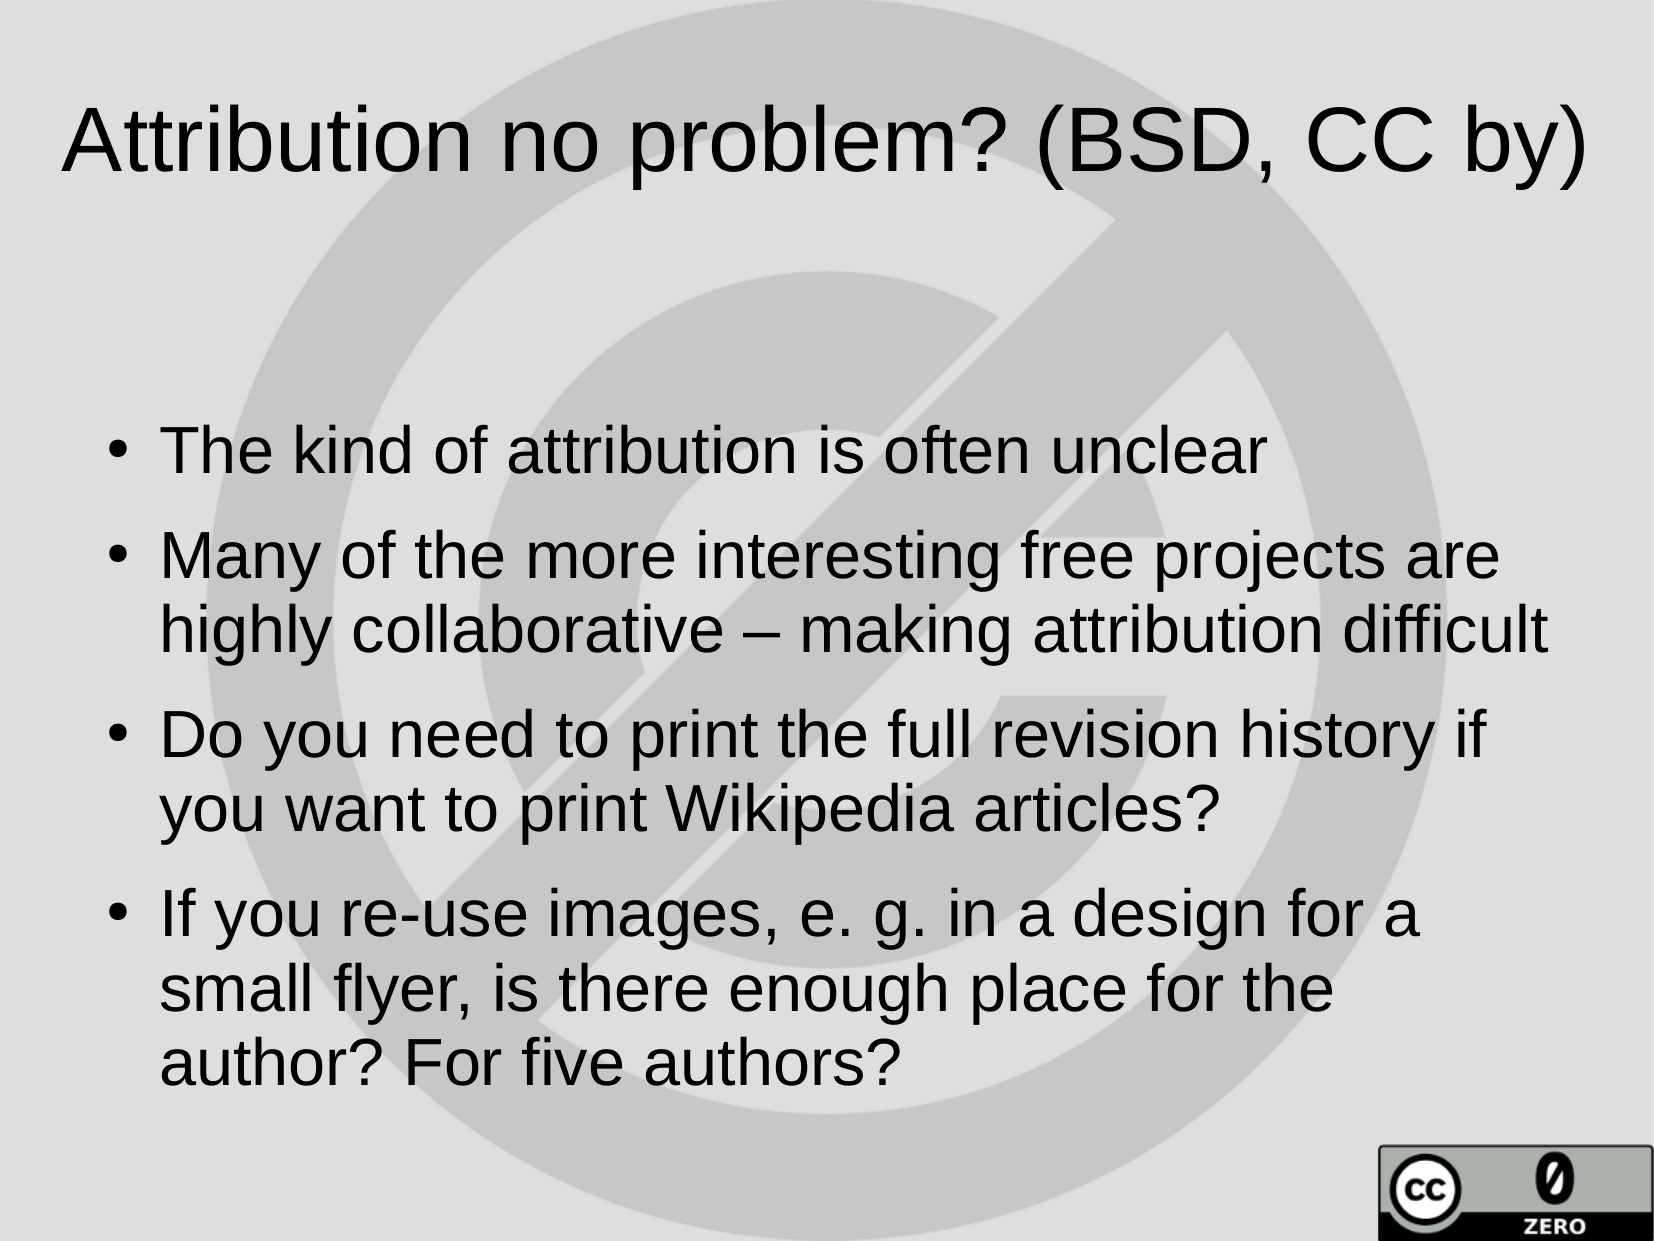

# Attribution no problem? (BSD, CC by)
The kind of attribution is often unclear
Many of the more interesting free projects are highly collaborative – making attribution difficult
Do you need to print the full revision history if you want to print Wikipedia articles?
If you re-use images, e. g. in a design for a small flyer, is there enough place for the author? For five authors?